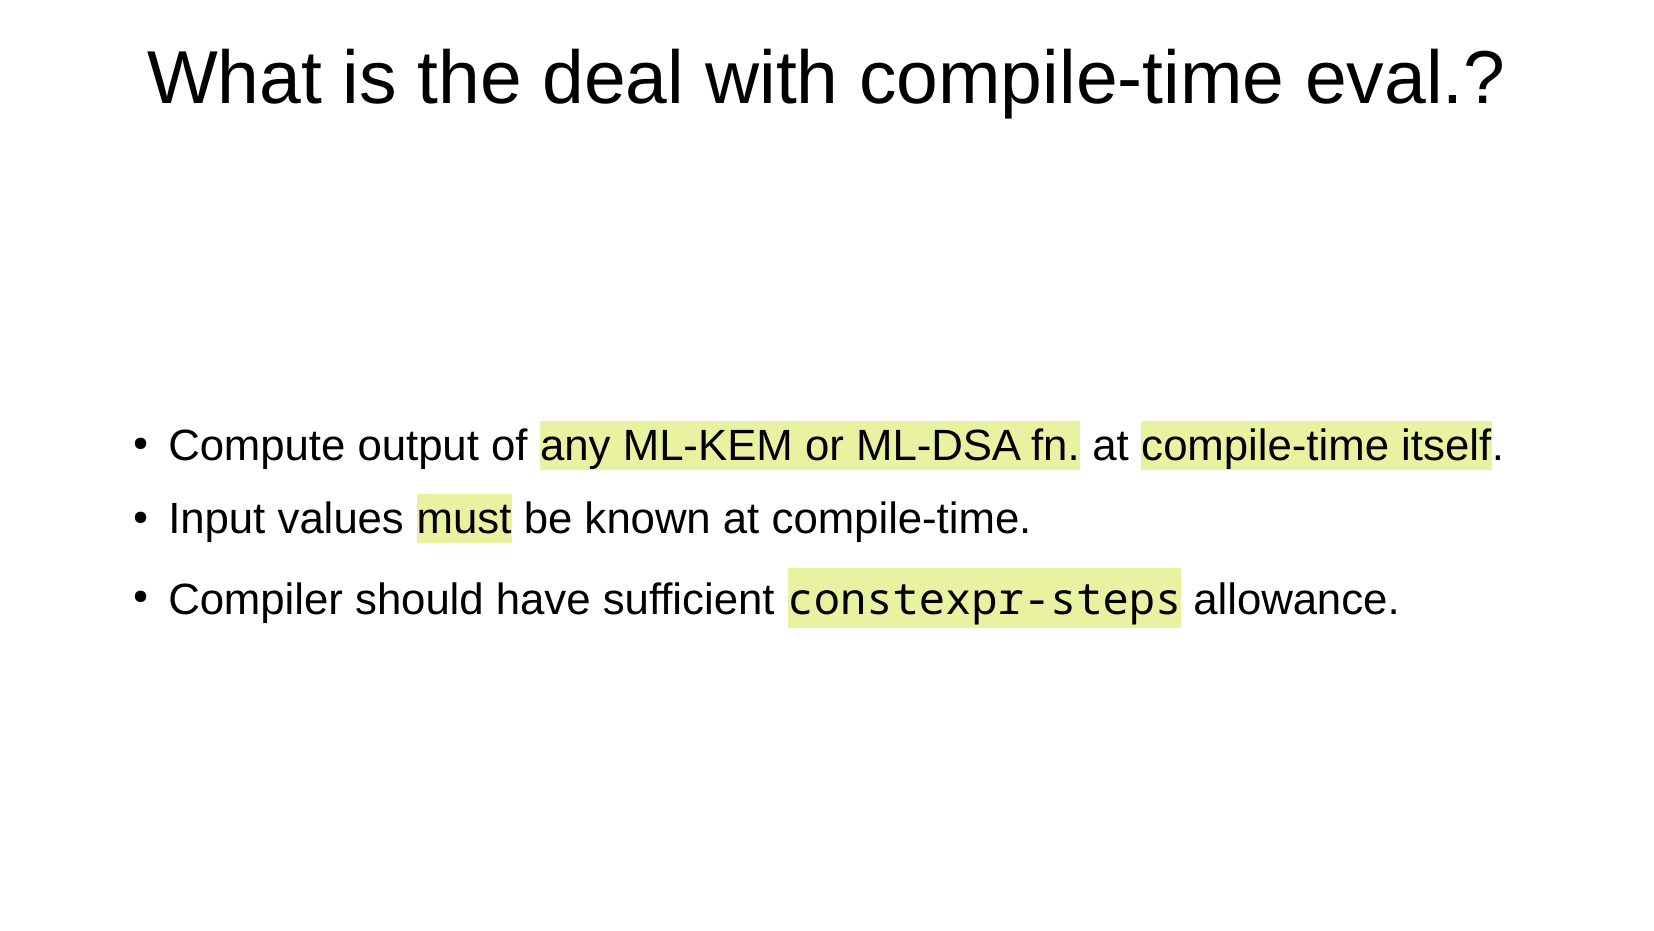

# What is the deal with compile-time eval.?
Compute output of any ML-KEM or ML-DSA fn. at compile-time itself.
Input values must be known at compile-time.
Compiler should have sufficient constexpr-steps allowance.